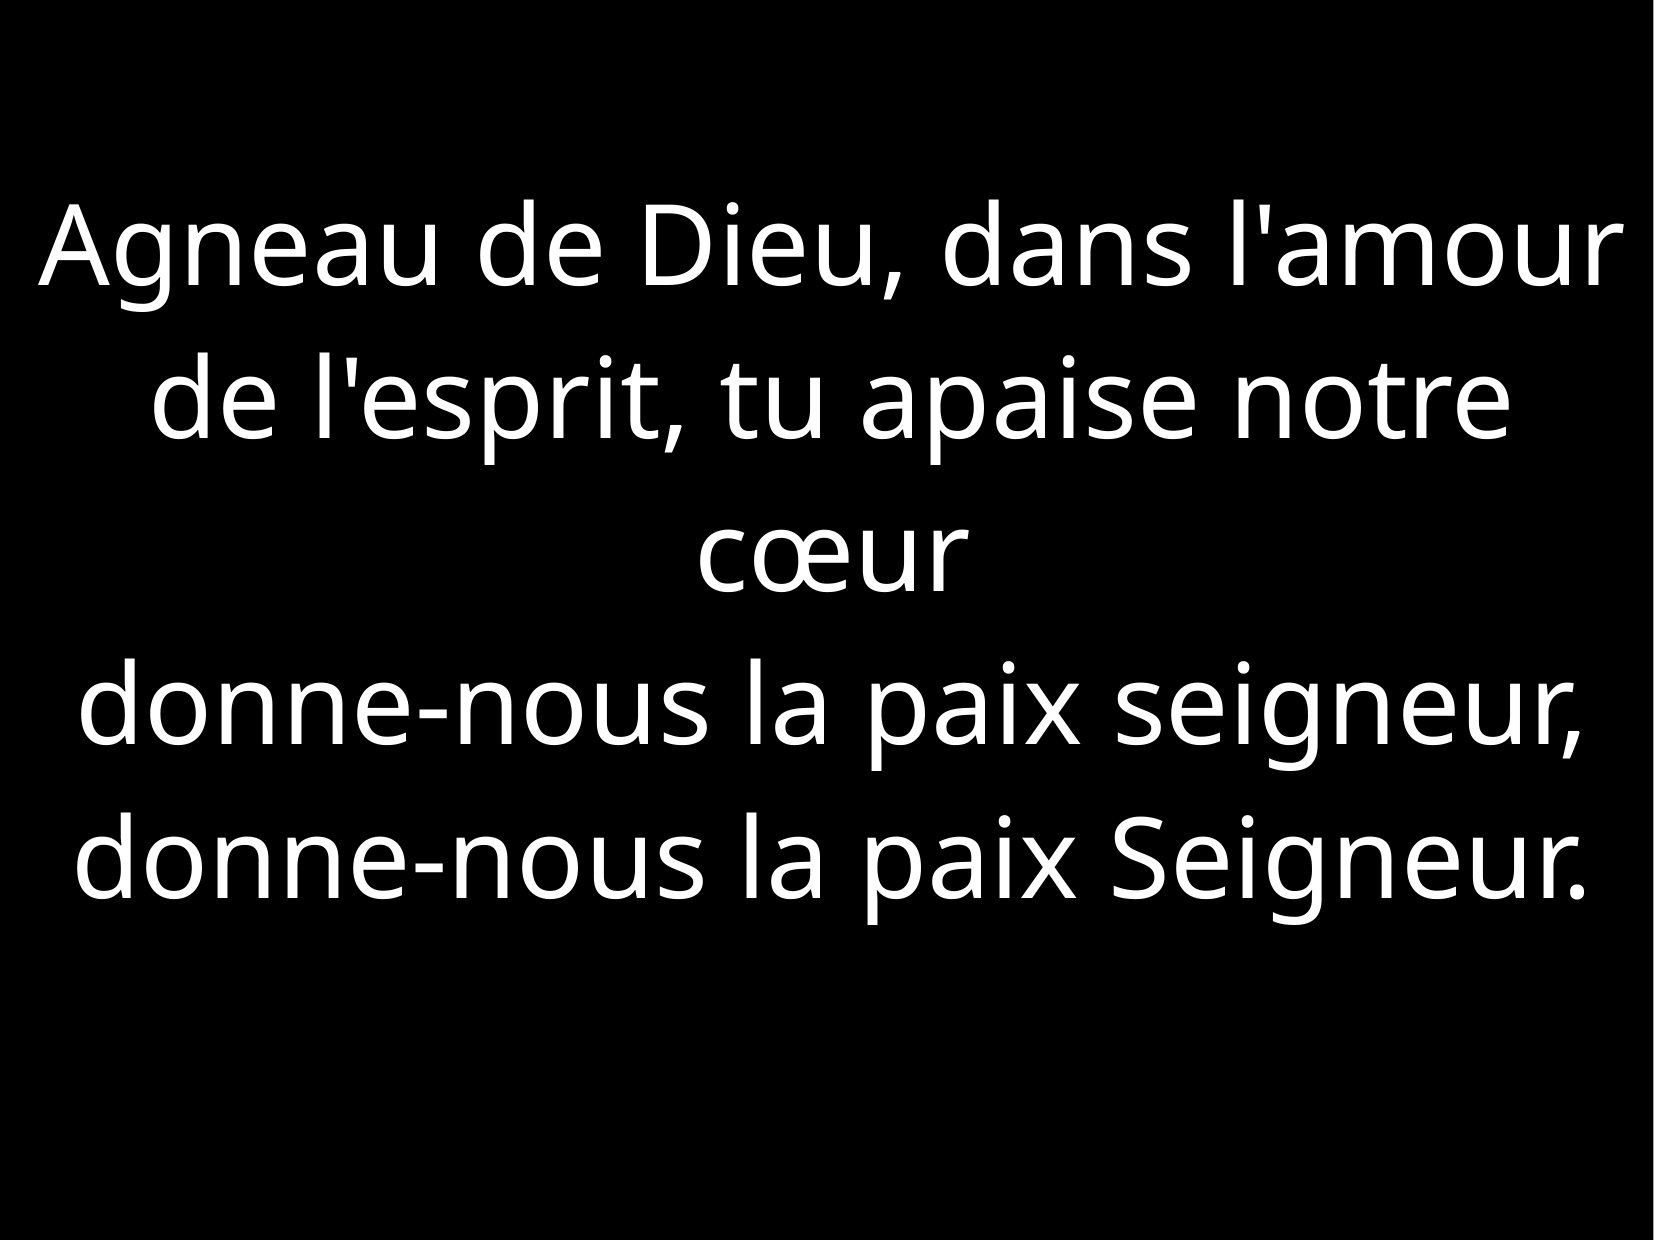

# Agneau de Dieu, dans l'amour de l'esprit, tu apaise notre cœur
donne-nous la paix seigneur, donne-nous la paix Seigneur.